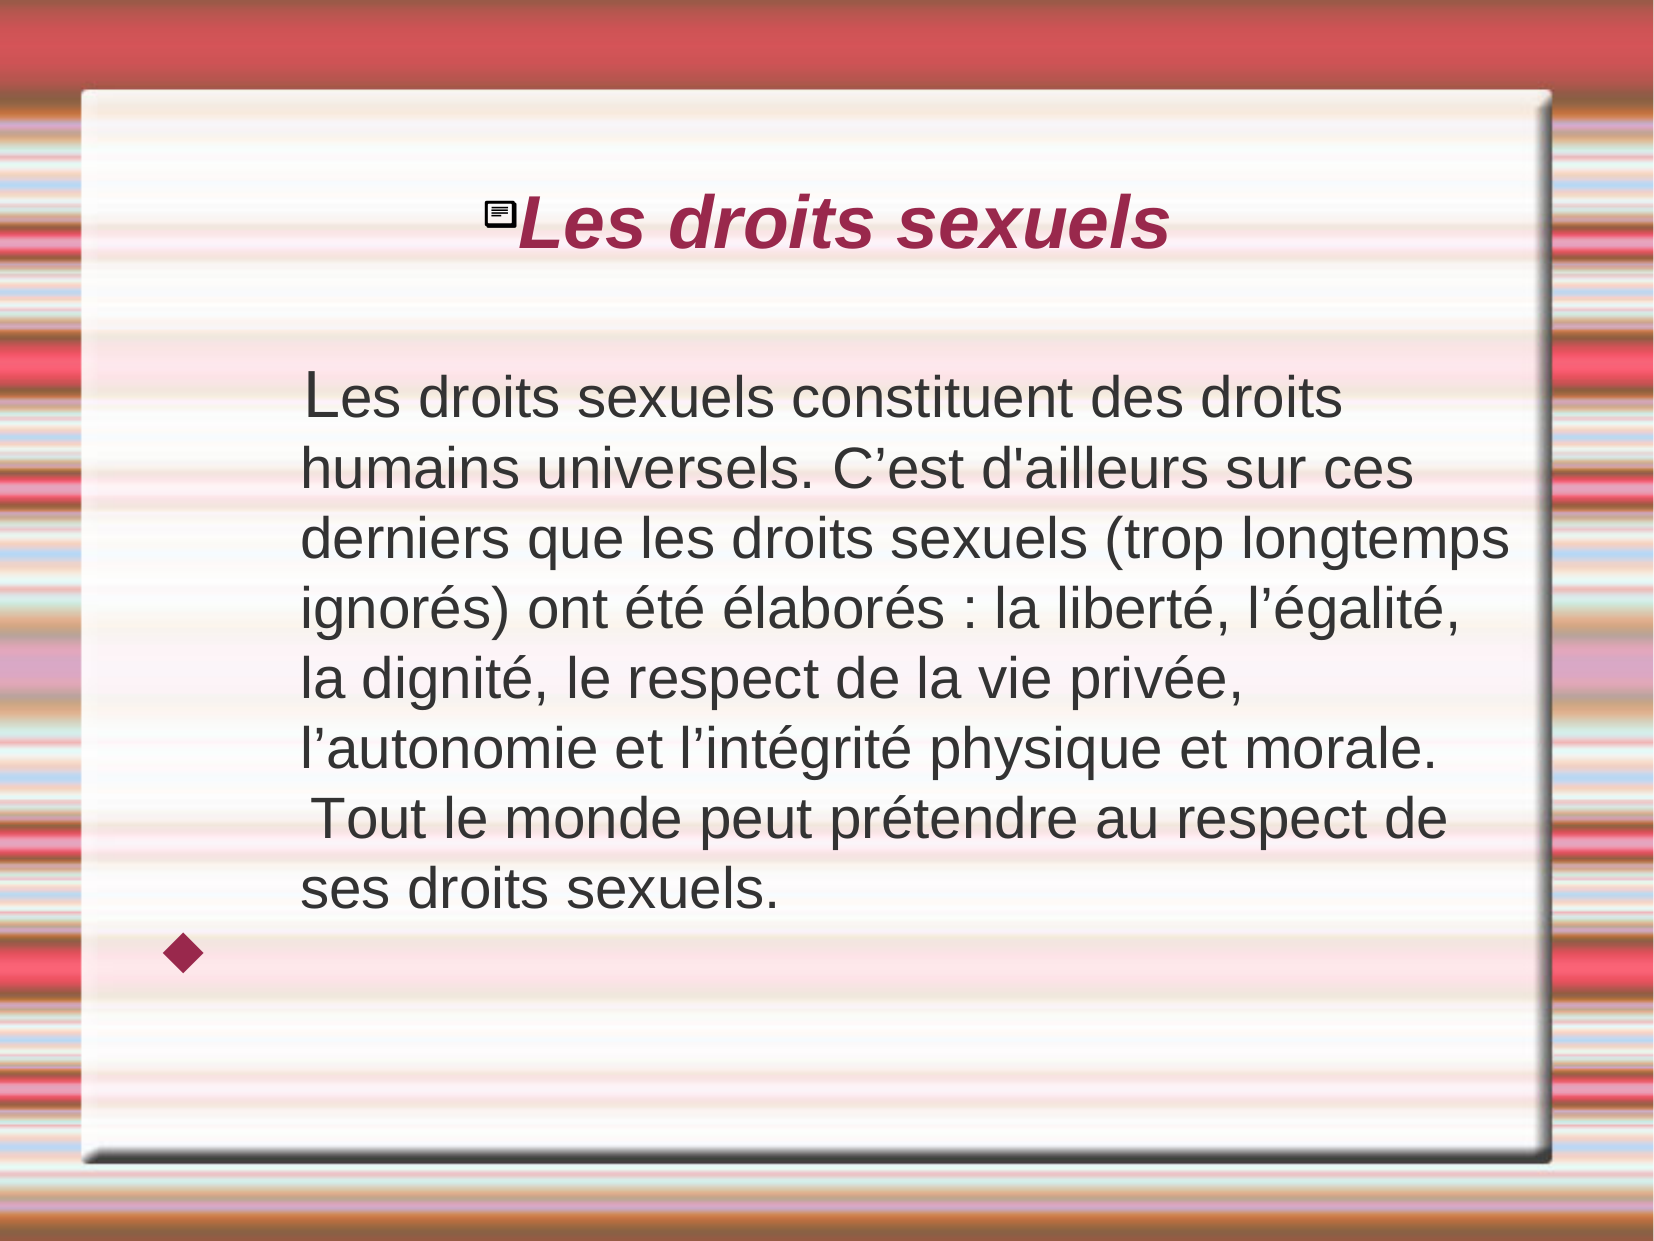

# Les droits sexuels
  Les droits sexuels constituent des droits humains universels. C’est d'ailleurs sur ces derniers que les droits sexuels (trop longtemps ignorés) ont été élaborés : la liberté, l’égalité, la dignité, le respect de la vie privée, l’autonomie et l’intégrité physique et morale.
 Tout le monde peut prétendre au respect de ses droits sexuels.